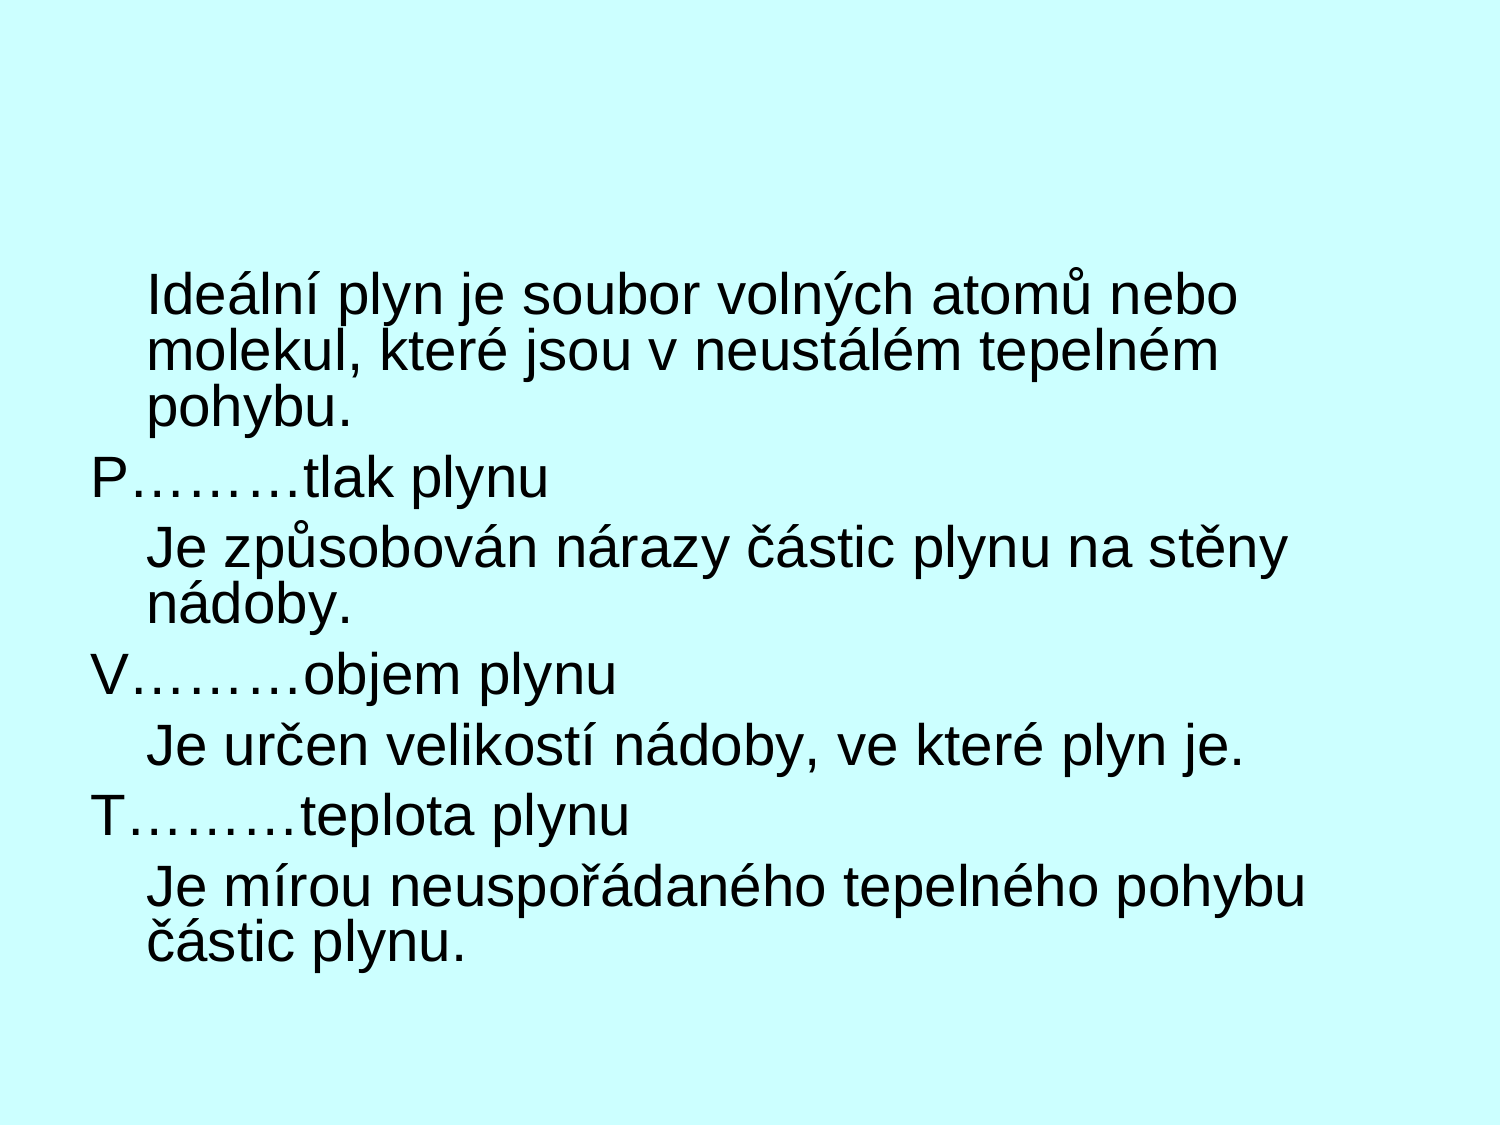

#
	Ideální plyn je soubor volných atomů nebo molekul, které jsou v neustálém tepelném pohybu.
P………tlak plynu
	Je způsobován nárazy částic plynu na stěny nádoby.
V………objem plynu
	Je určen velikostí nádoby, ve které plyn je.
T………teplota plynu
	Je mírou neuspořádaného tepelného pohybu částic plynu.